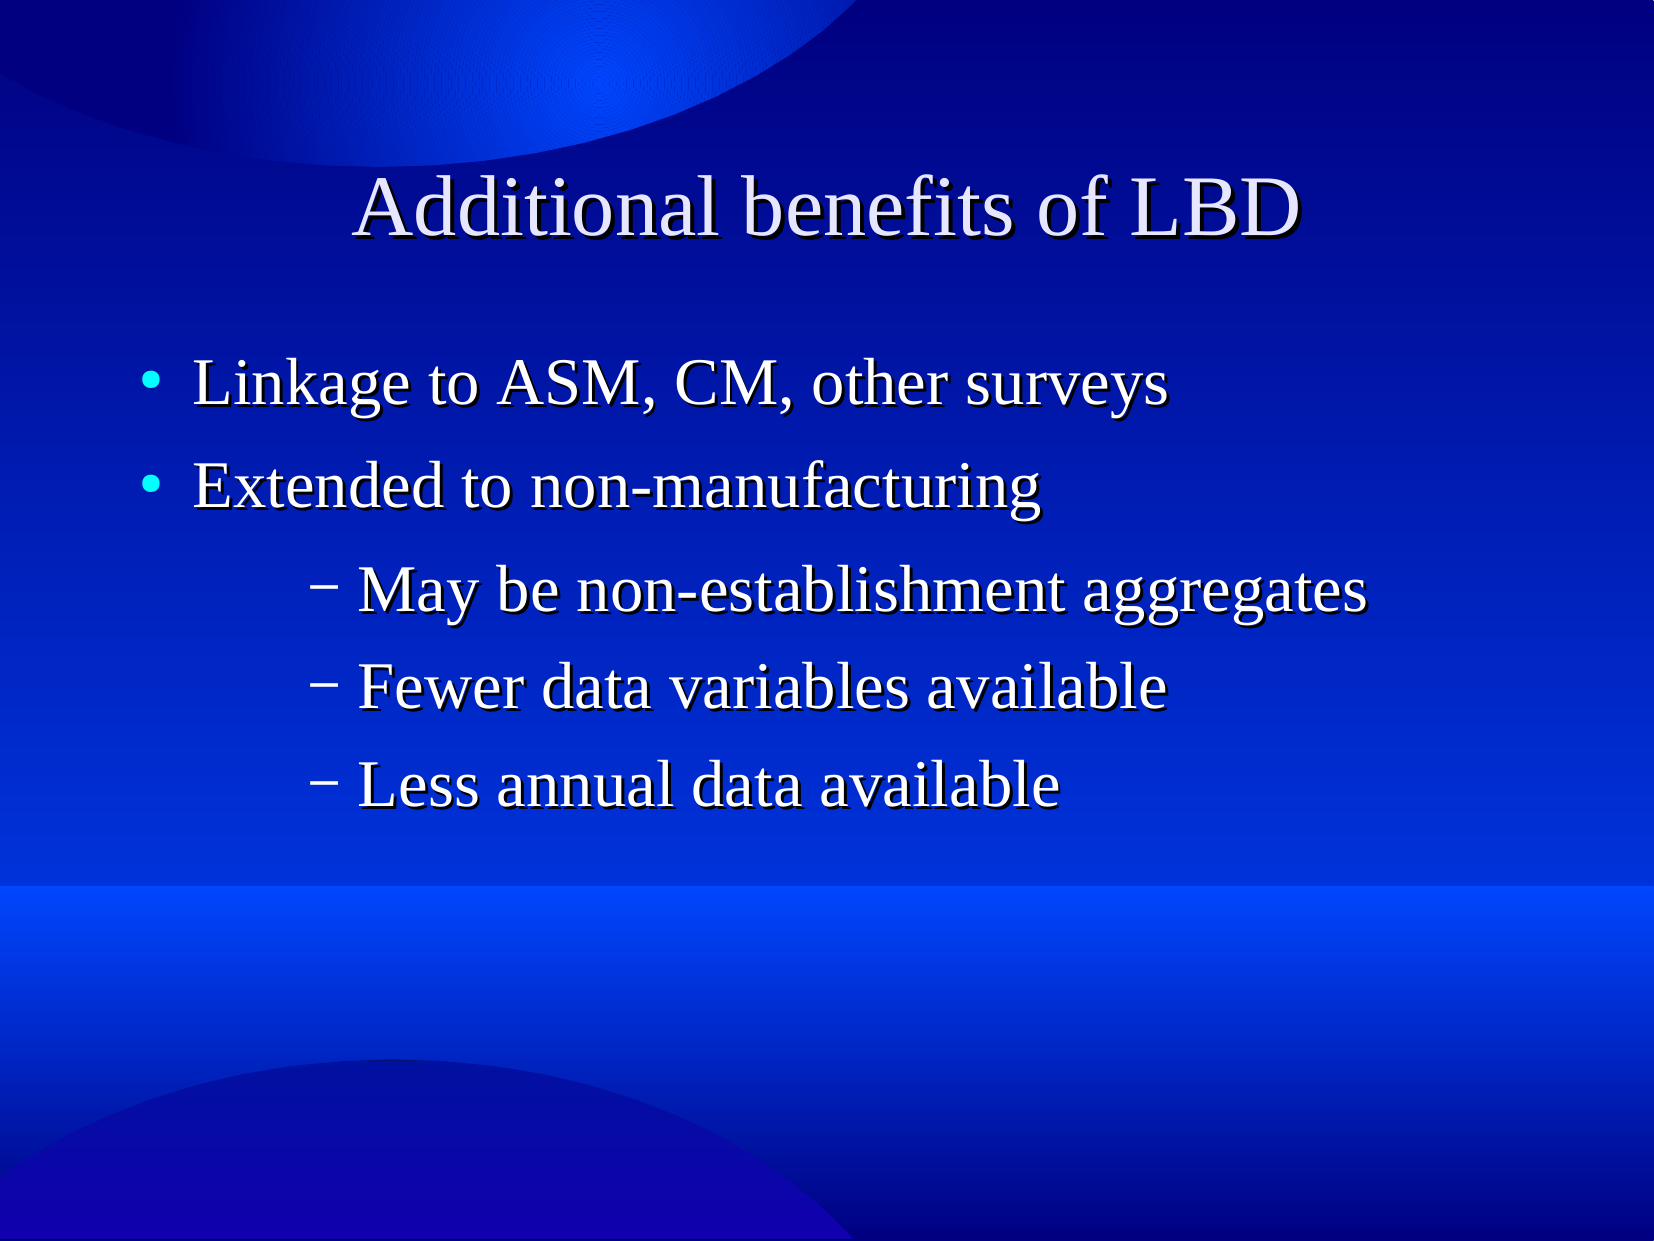

# Additional benefits of LBD
Linkage to ASM, CM, other surveys
Extended to non-manufacturing
May be non-establishment aggregates
Fewer data variables available
Less annual data available